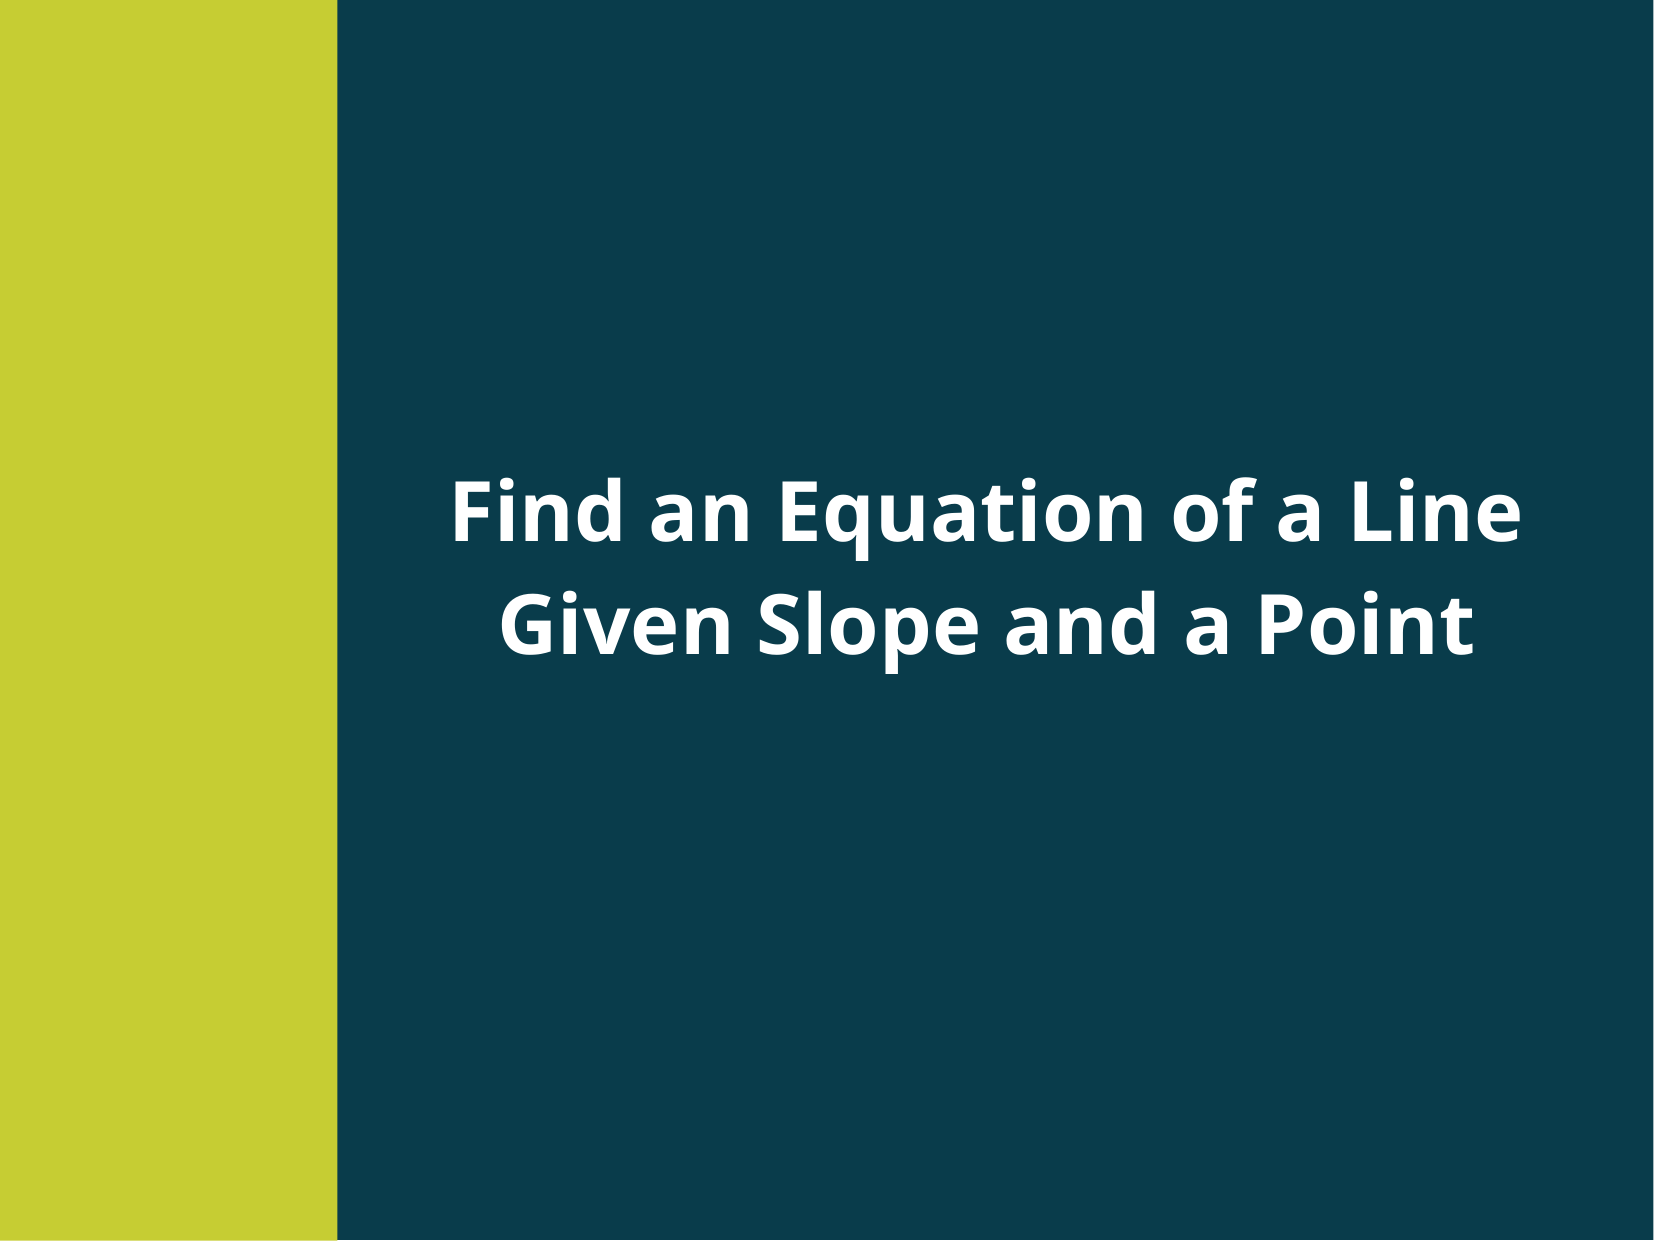

# Find an Equation of a Line Given Slope and a Point